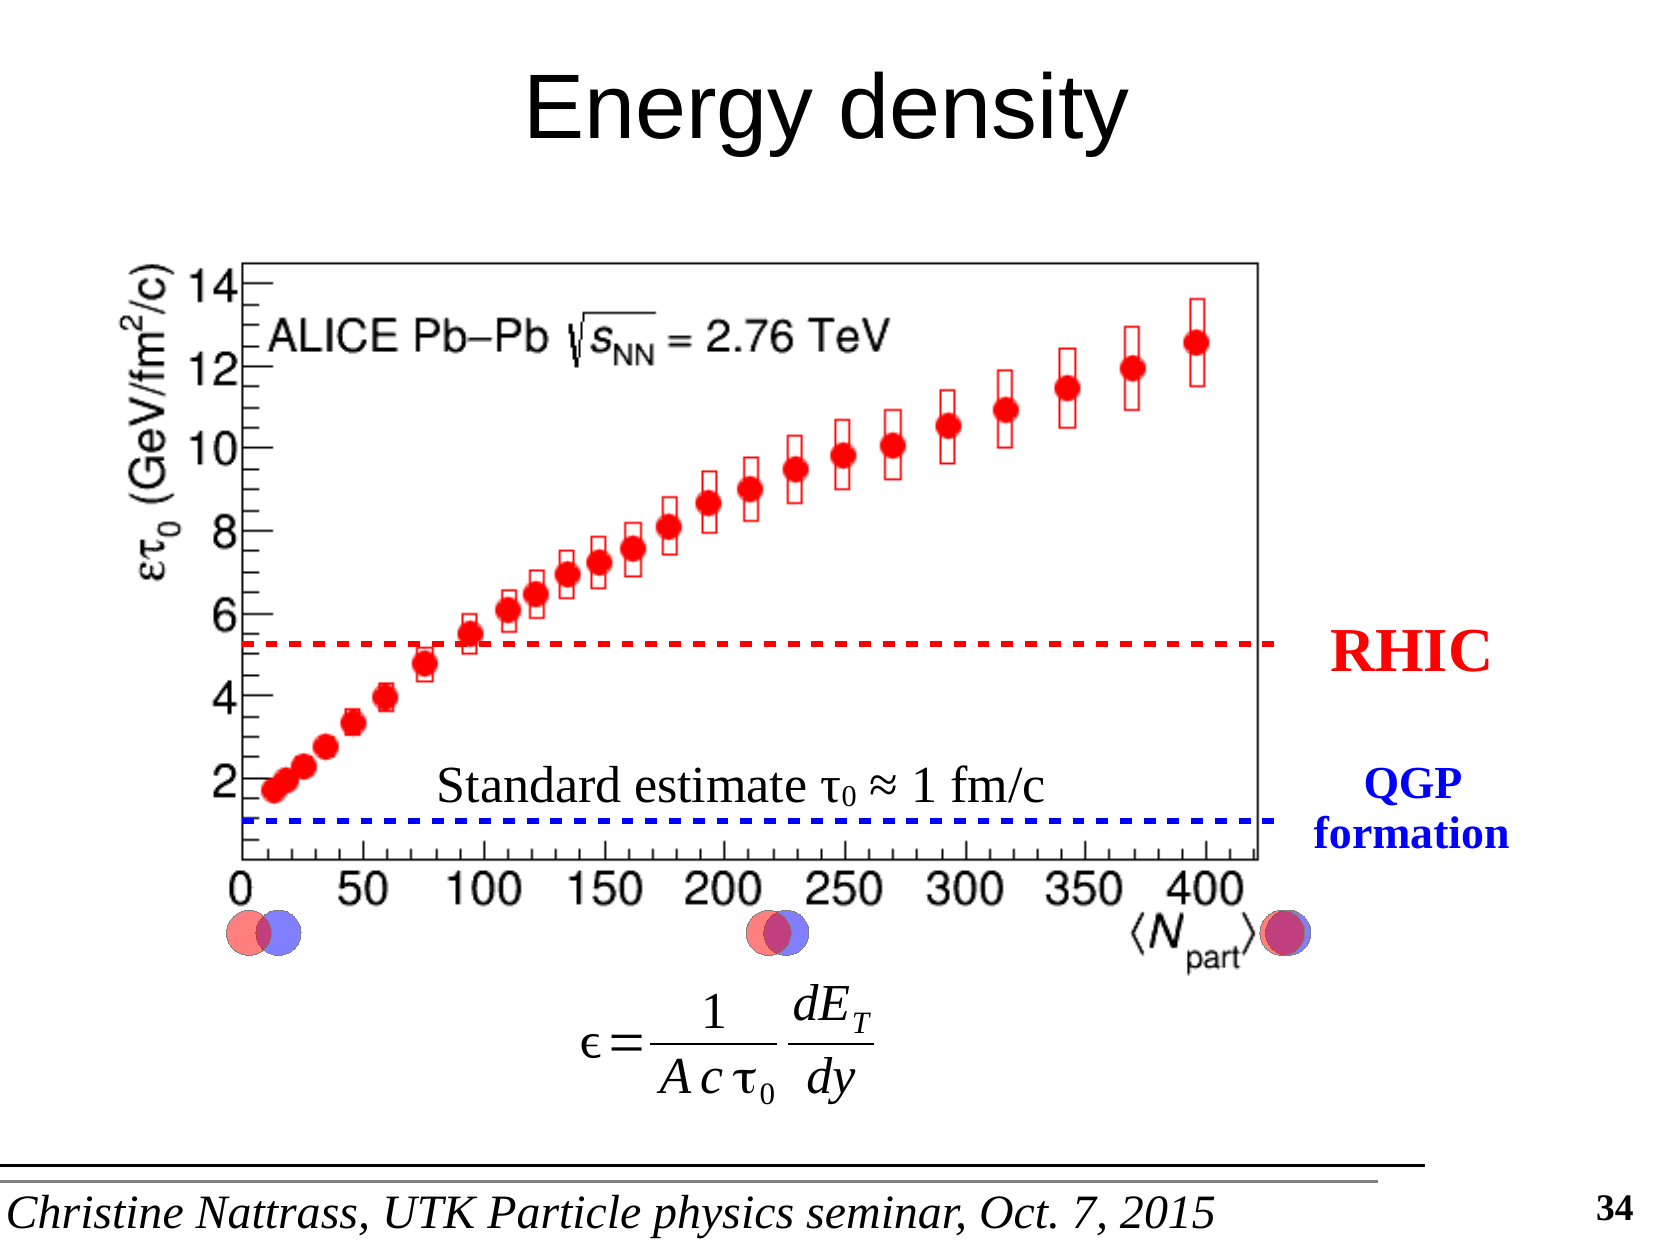

# Energy density
RHIC
Standard estimate τ0 ≈ 1 fm/c
QGP formation